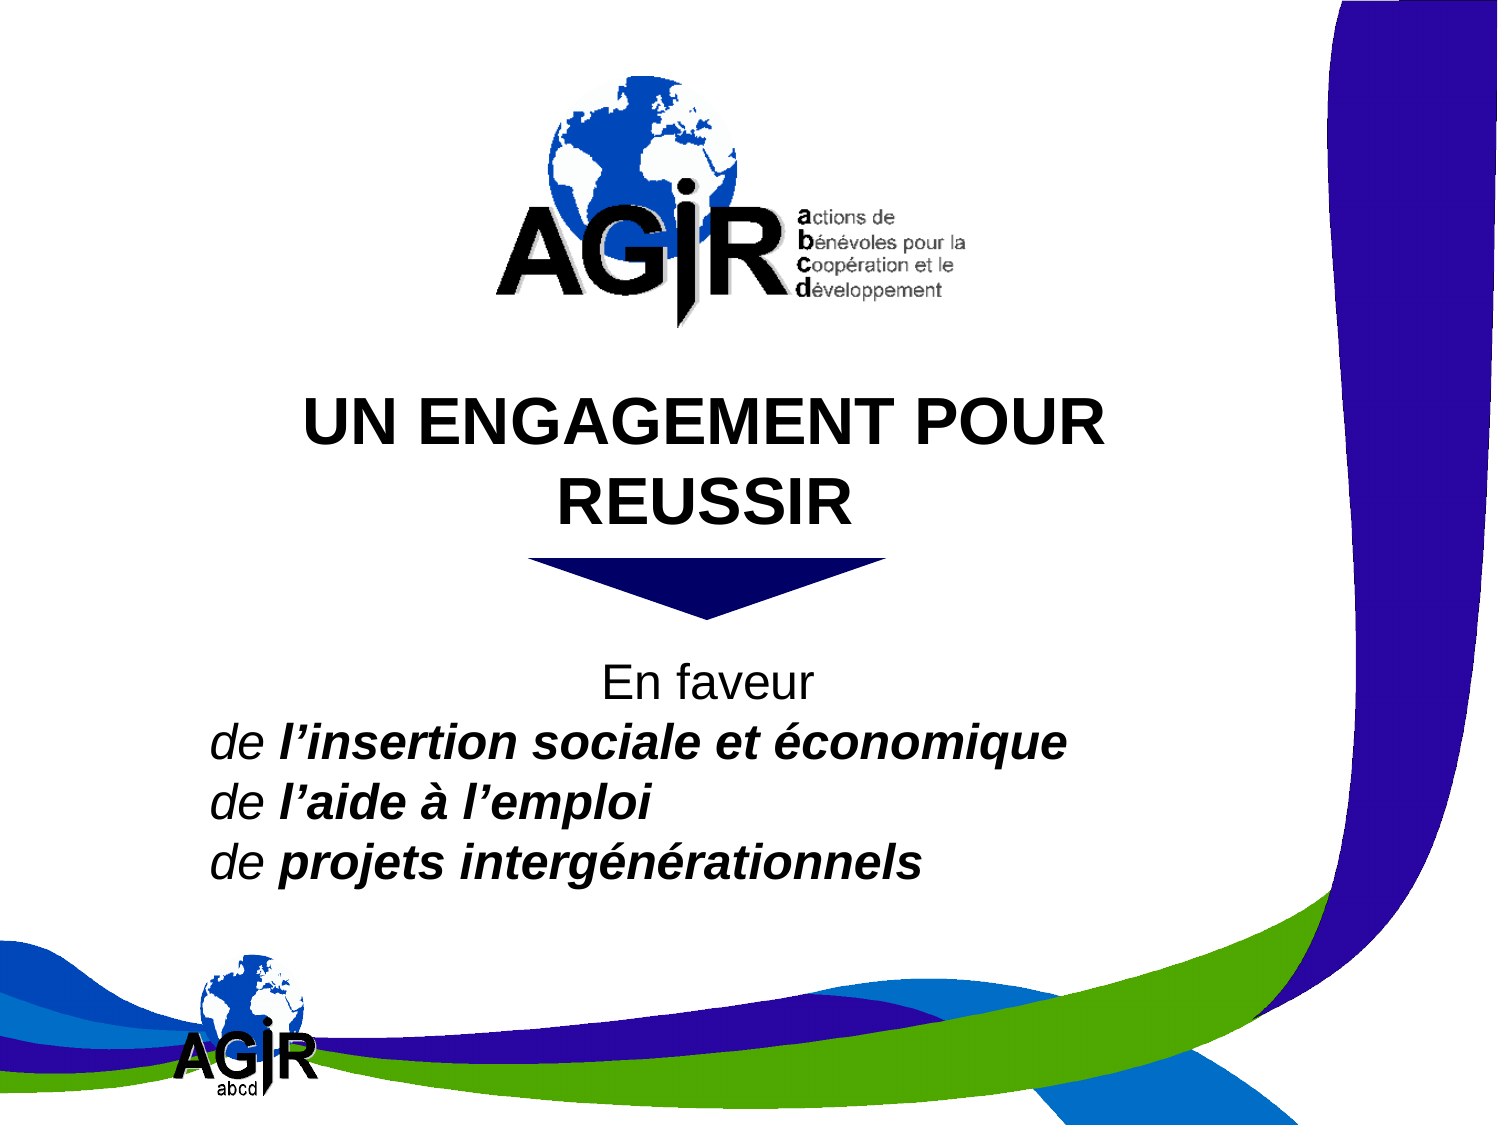

Qui sommes nous ?
UN ENGAGEMENT POUR REUSSIR
En faveur
de l’insertion sociale et économique
de l’aide à l’emploi
de projets intergénérationnels